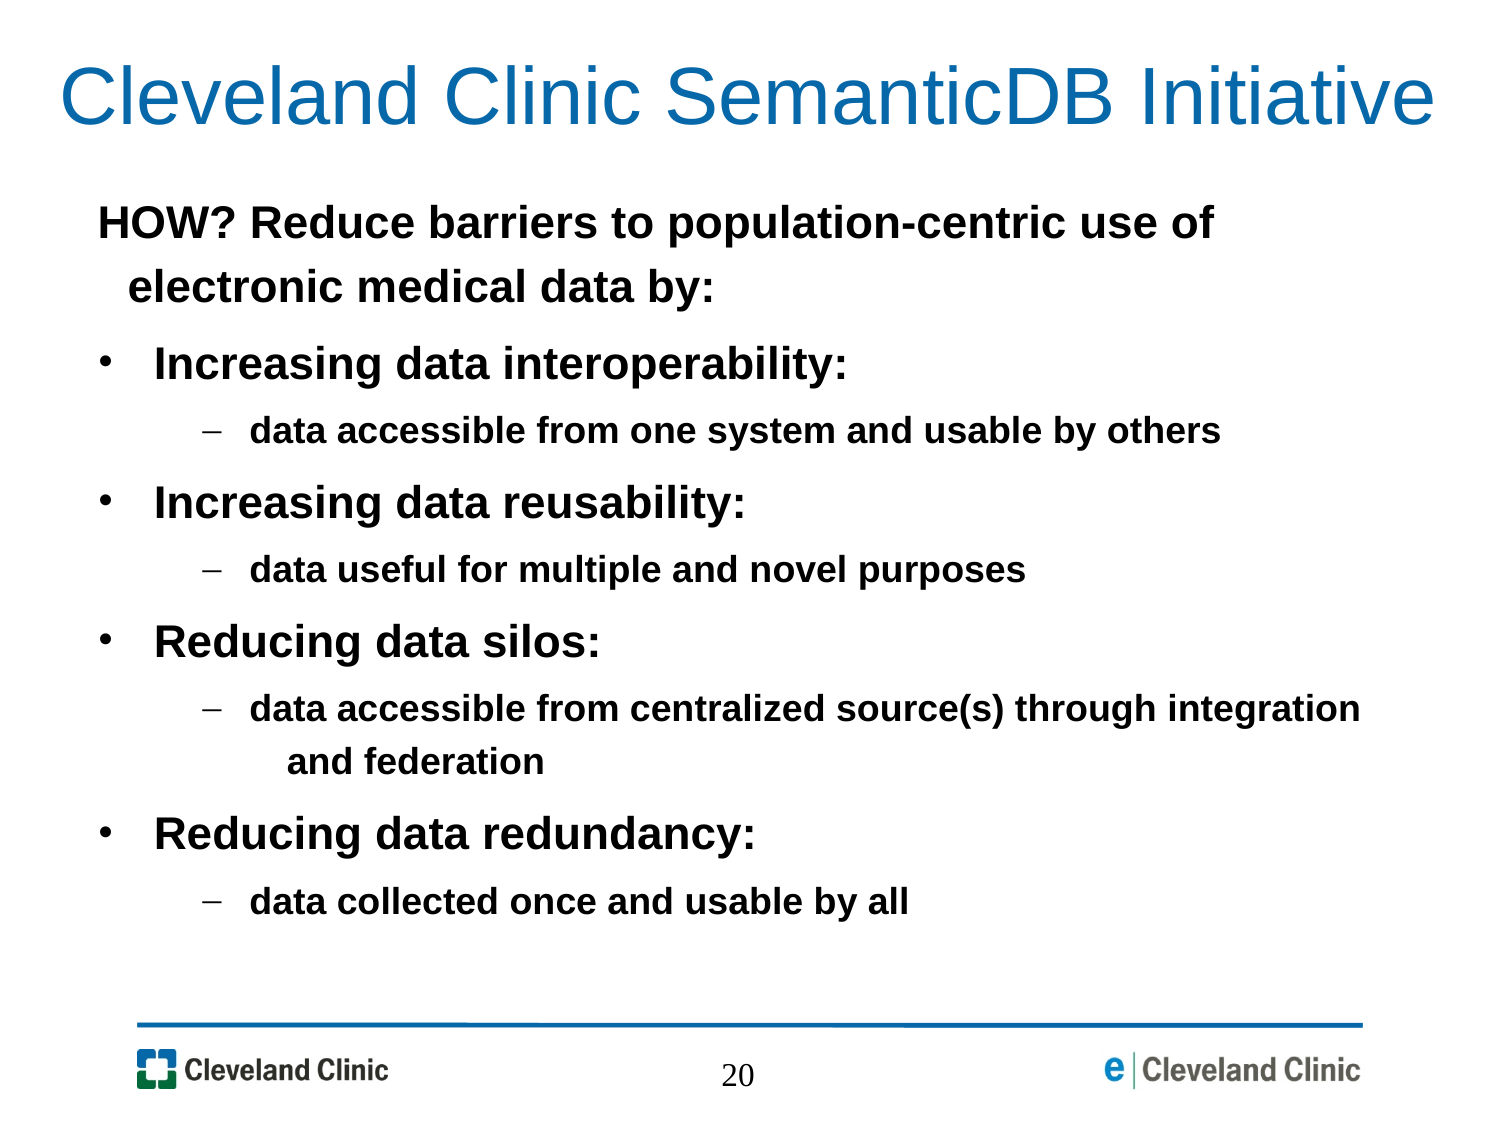

# Cleveland Clinic SemanticDB Initiative
HOW? Reduce barriers to population-centric use of electronic medical data by:
Increasing data interoperability:
data accessible from one system and usable by others
Increasing data reusability:
data useful for multiple and novel purposes
Reducing data silos:
data accessible from centralized source(s) through integration and federation
Reducing data redundancy:
data collected once and usable by all
20